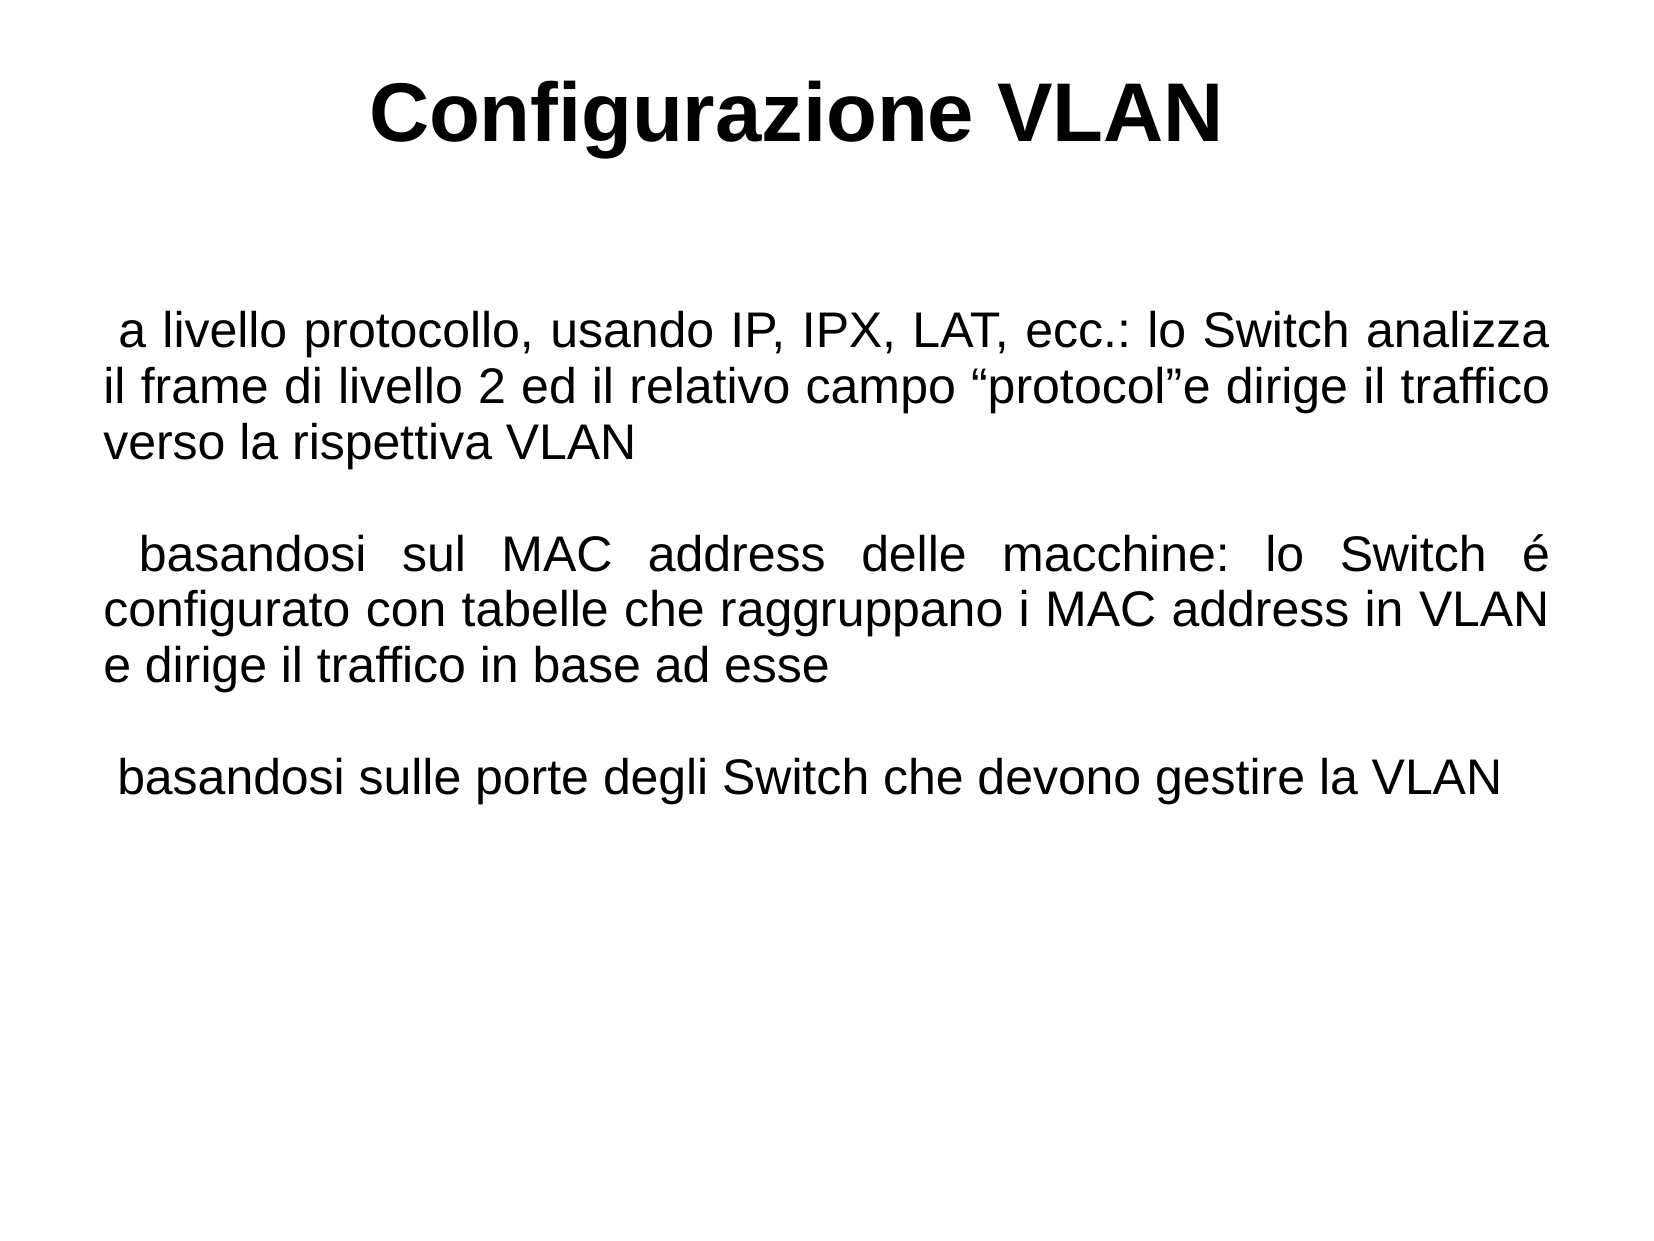

Configurazione VLAN
 a livello protocollo, usando IP, IPX, LAT, ecc.: lo Switch analizza il frame di livello 2 ed il relativo campo “protocol”e dirige il traffico verso la rispettiva VLAN
 basandosi sul MAC address delle macchine: lo Switch é configurato con tabelle che raggruppano i MAC address in VLAN e dirige il traffico in base ad esse
 basandosi sulle porte degli Switch che devono gestire la VLAN